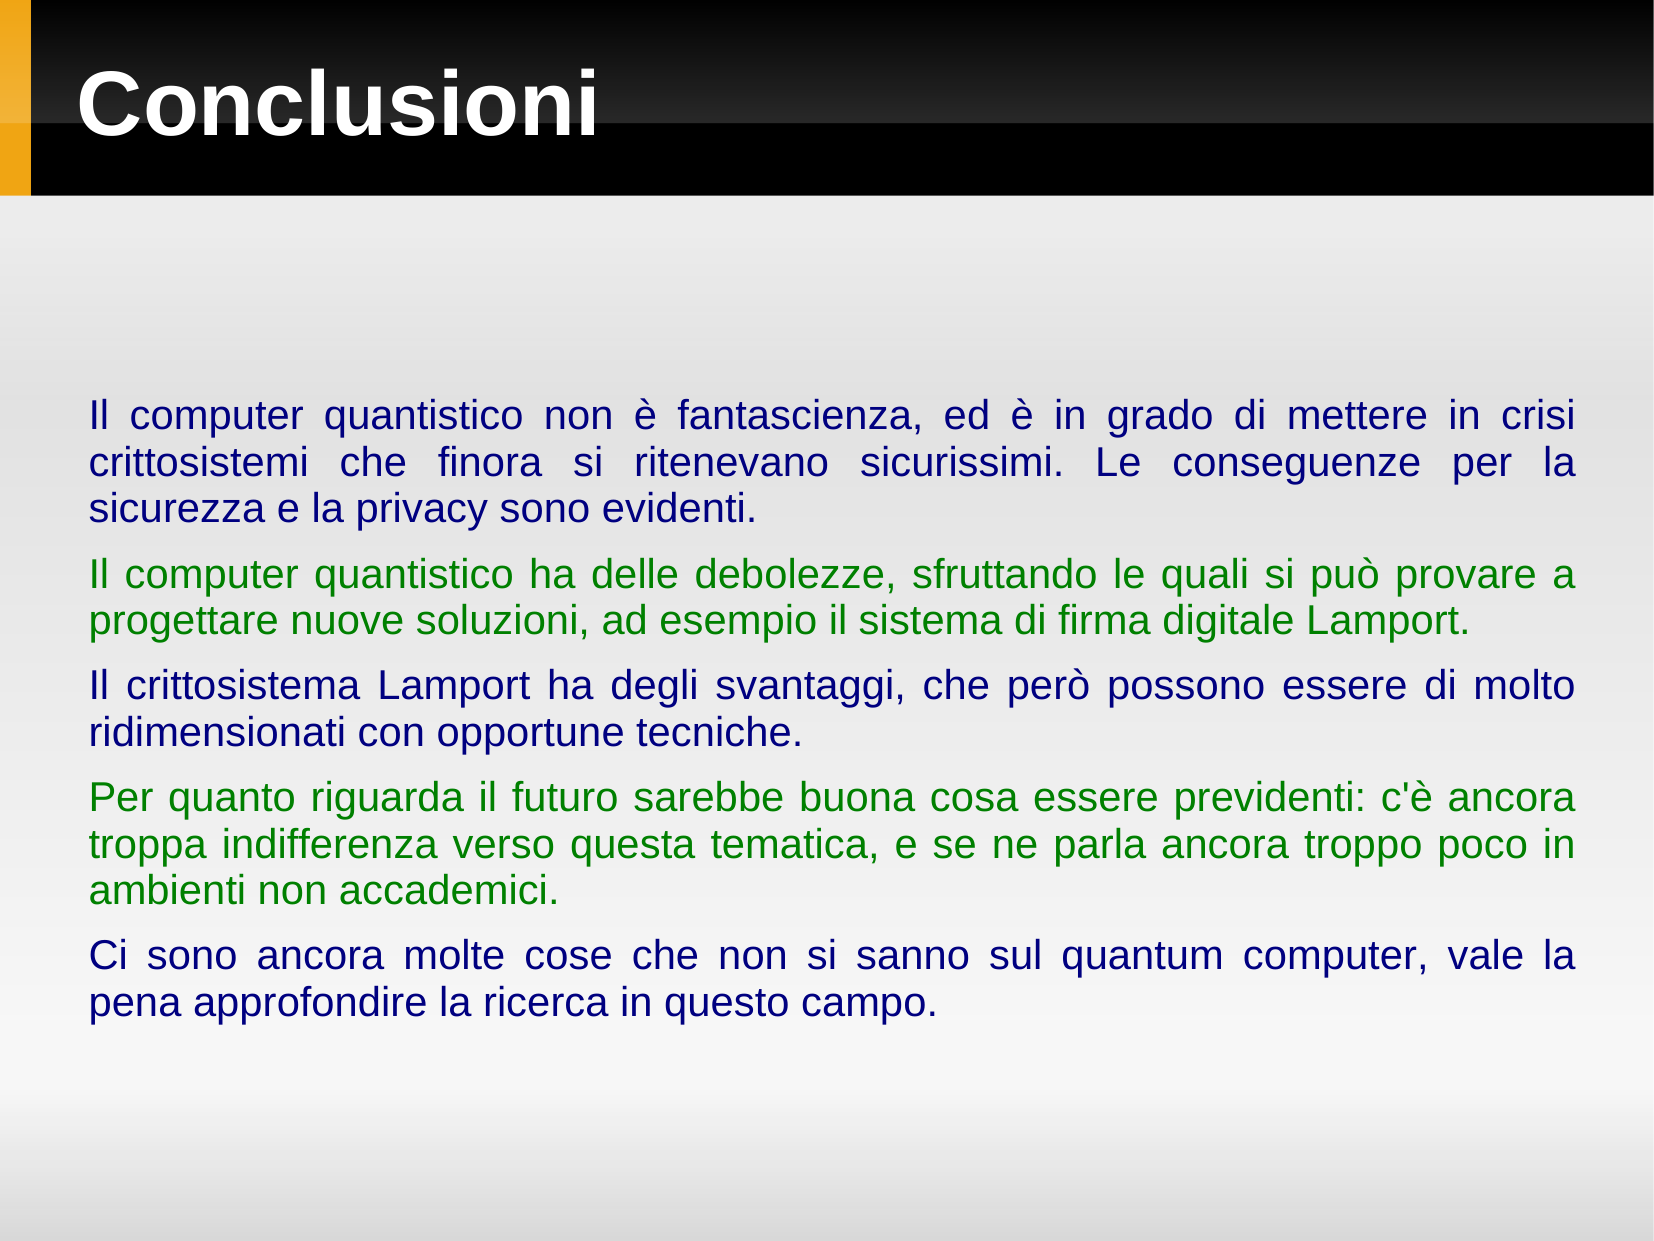

# Conclusioni
Il computer quantistico non è fantascienza, ed è in grado di mettere in crisi crittosistemi che finora si ritenevano sicurissimi. Le conseguenze per la sicurezza e la privacy sono evidenti.
Il computer quantistico ha delle debolezze, sfruttando le quali si può provare a progettare nuove soluzioni, ad esempio il sistema di firma digitale Lamport.
Il crittosistema Lamport ha degli svantaggi, che però possono essere di molto ridimensionati con opportune tecniche.
Per quanto riguarda il futuro sarebbe buona cosa essere previdenti: c'è ancora troppa indifferenza verso questa tematica, e se ne parla ancora troppo poco in ambienti non accademici.
Ci sono ancora molte cose che non si sanno sul quantum computer, vale la pena approfondire la ricerca in questo campo.